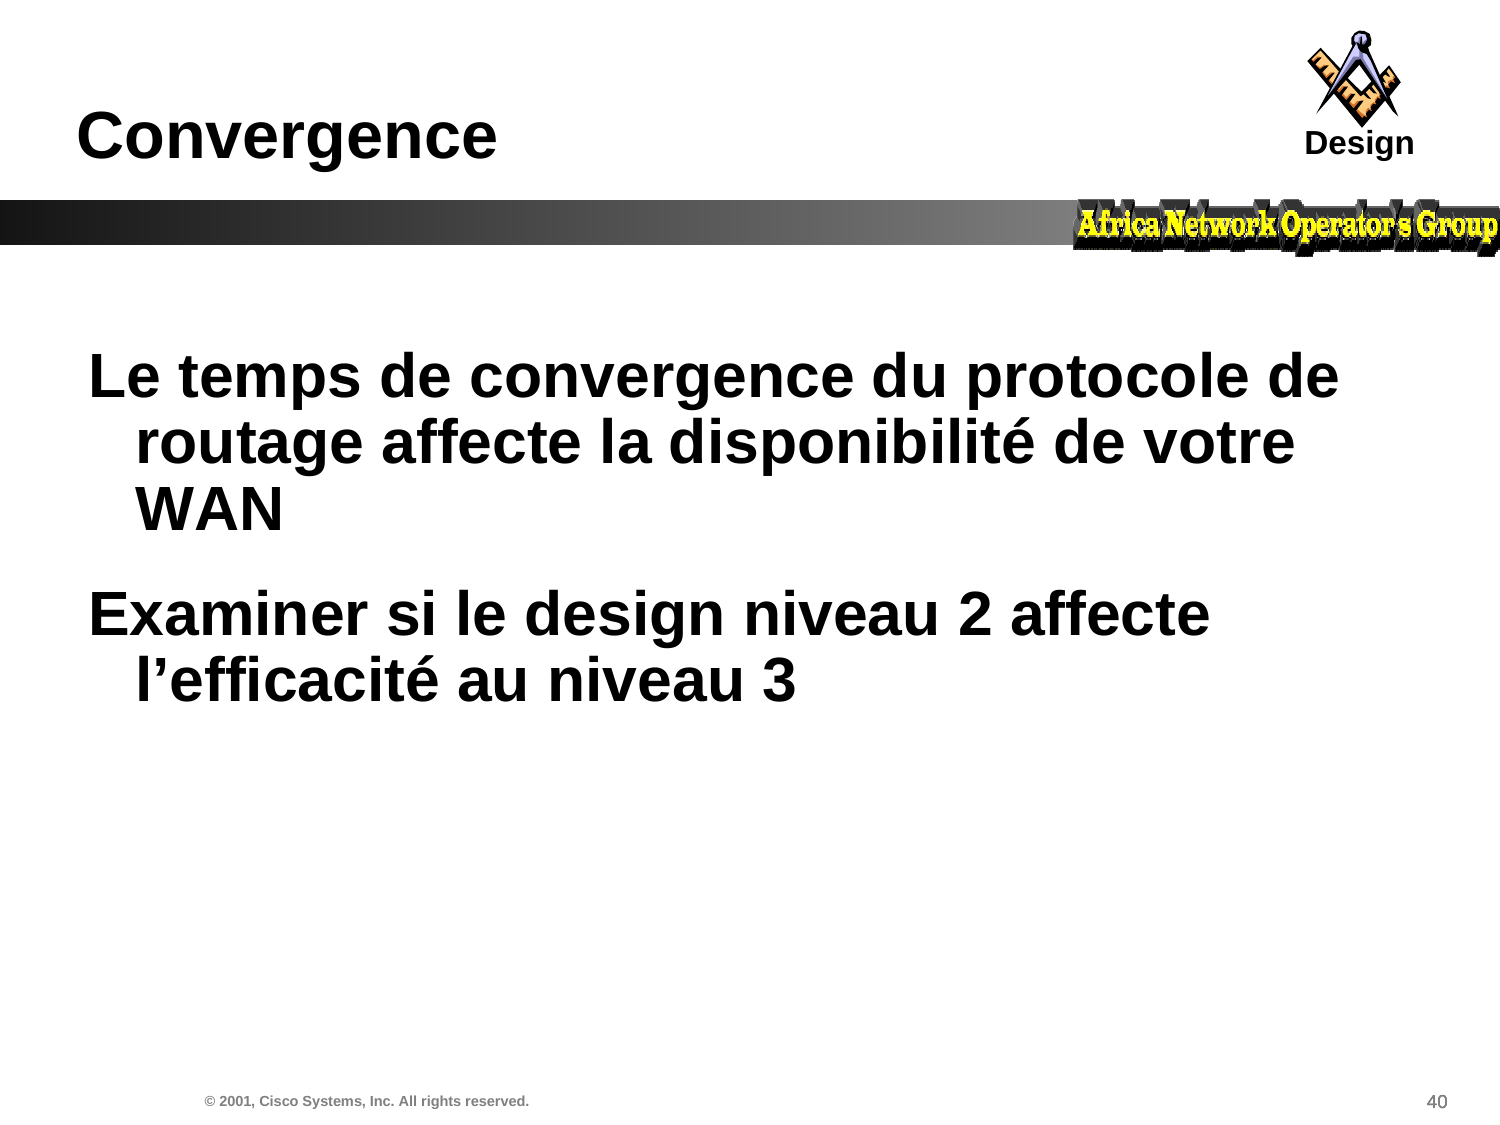

Design
# Convergence
Le temps de convergence du protocole de routage affecte la disponibilité de votre WAN
Examiner si le design niveau 2 affecte l’efficacité au niveau 3